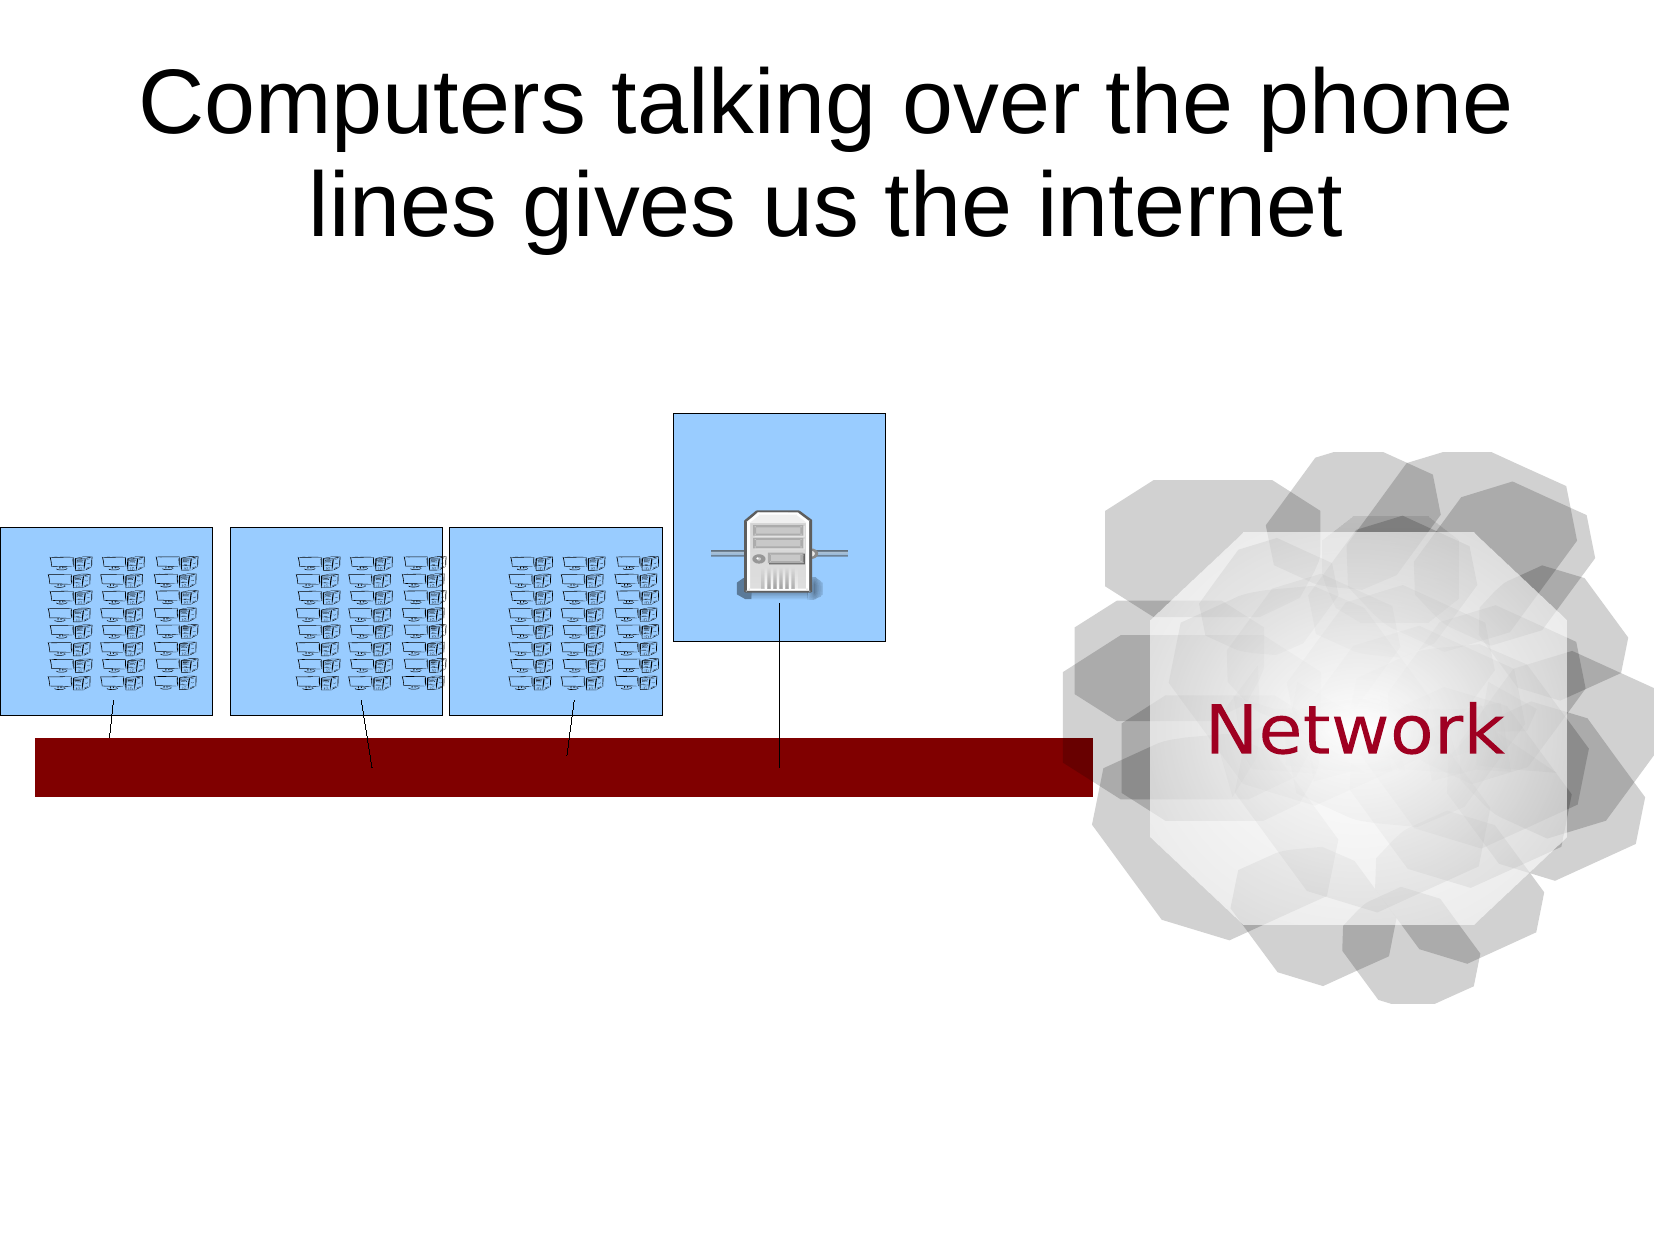

# Computers talking over the phone lines gives us the internet